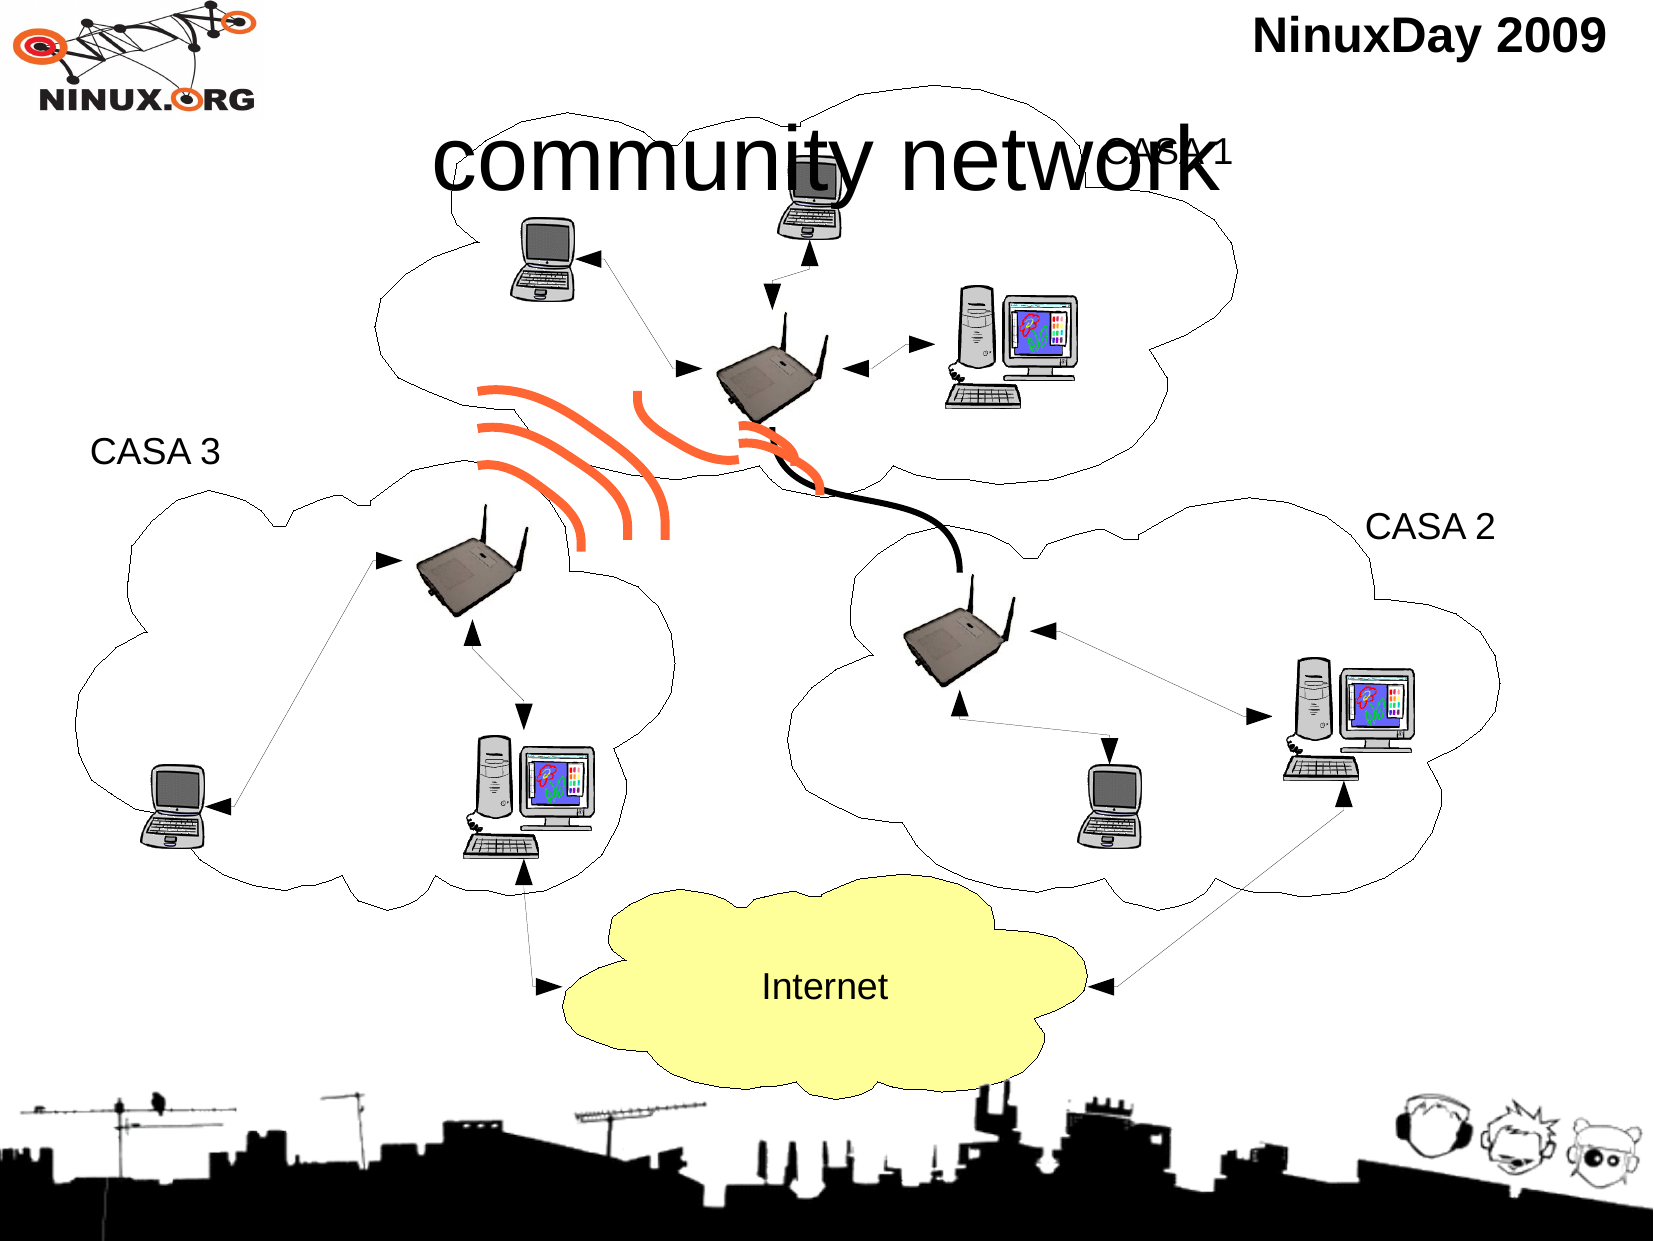

NinuxDay 2009
# community network
CASA 1
CASA 3
CASA 2
Internet